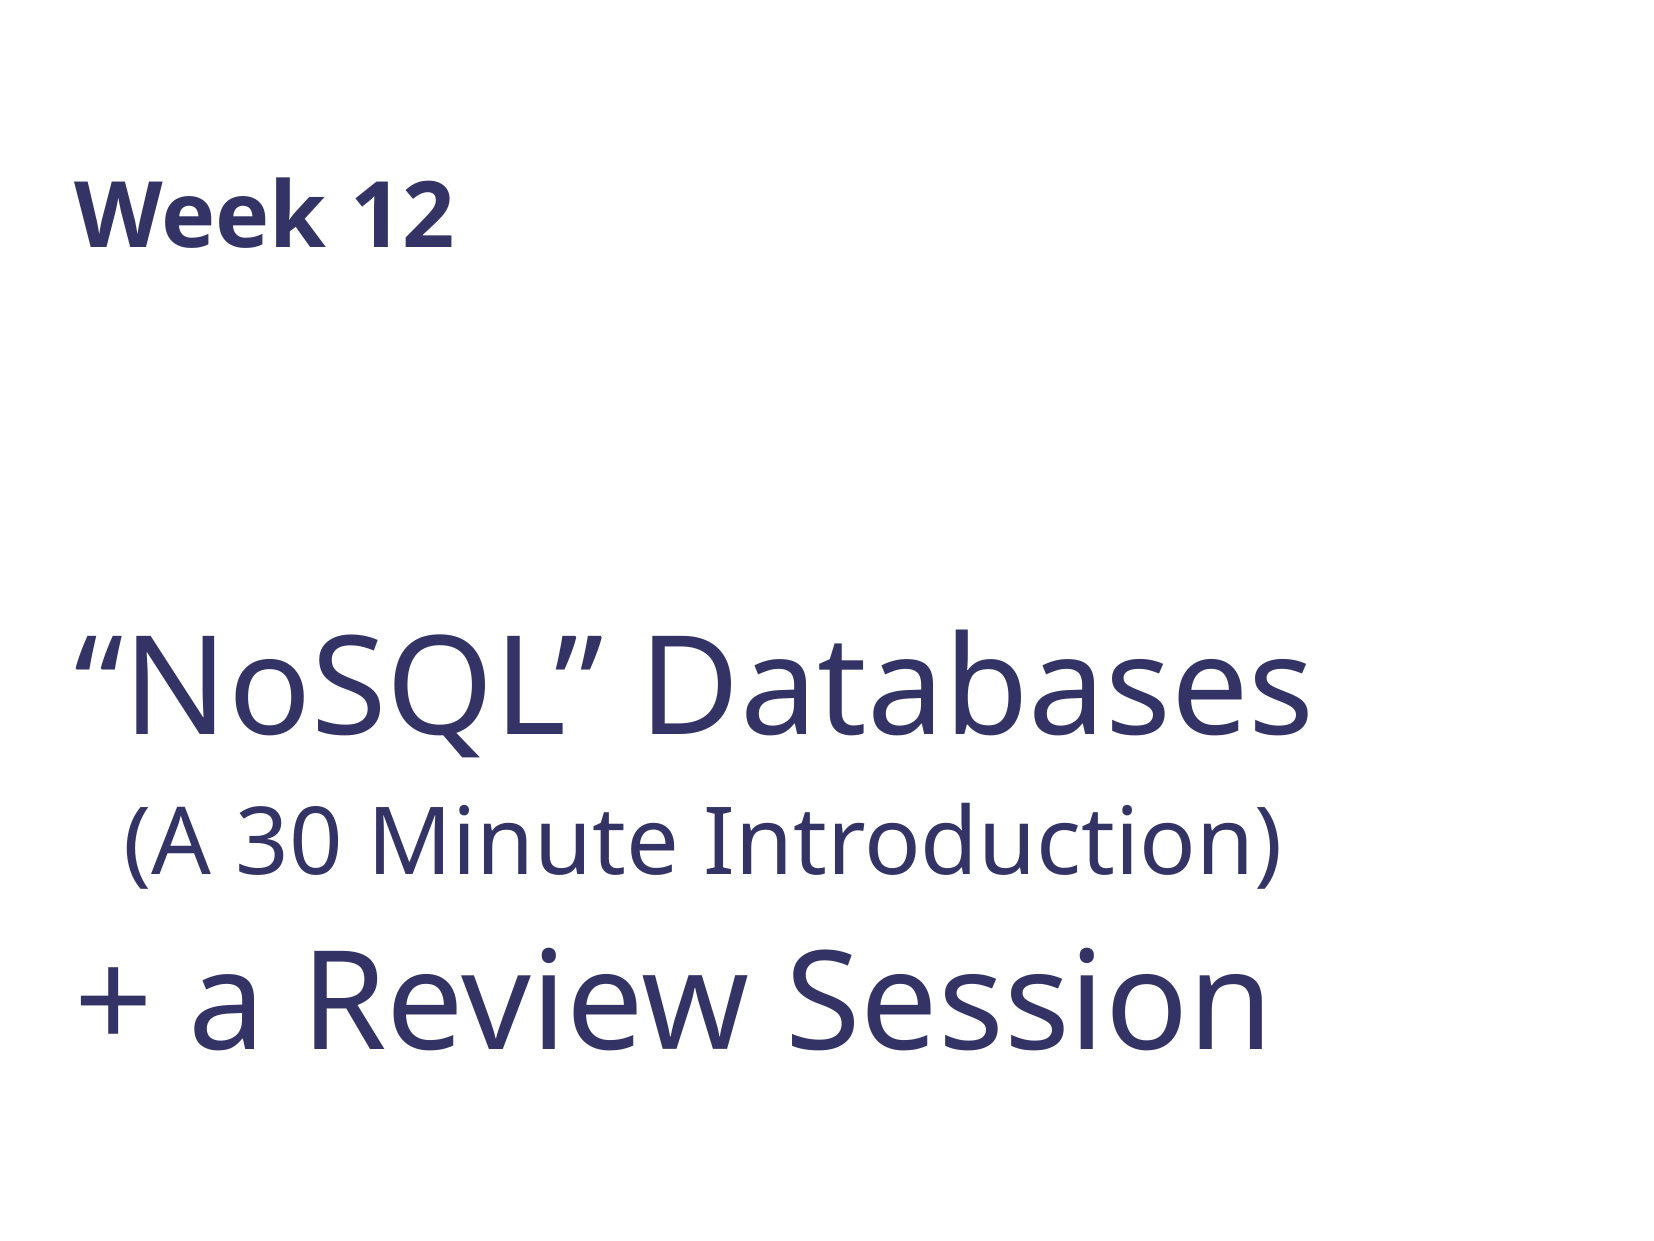

# Week 12 “NoSQL” Databases (A 30 Minute Introduction) + a Review Session